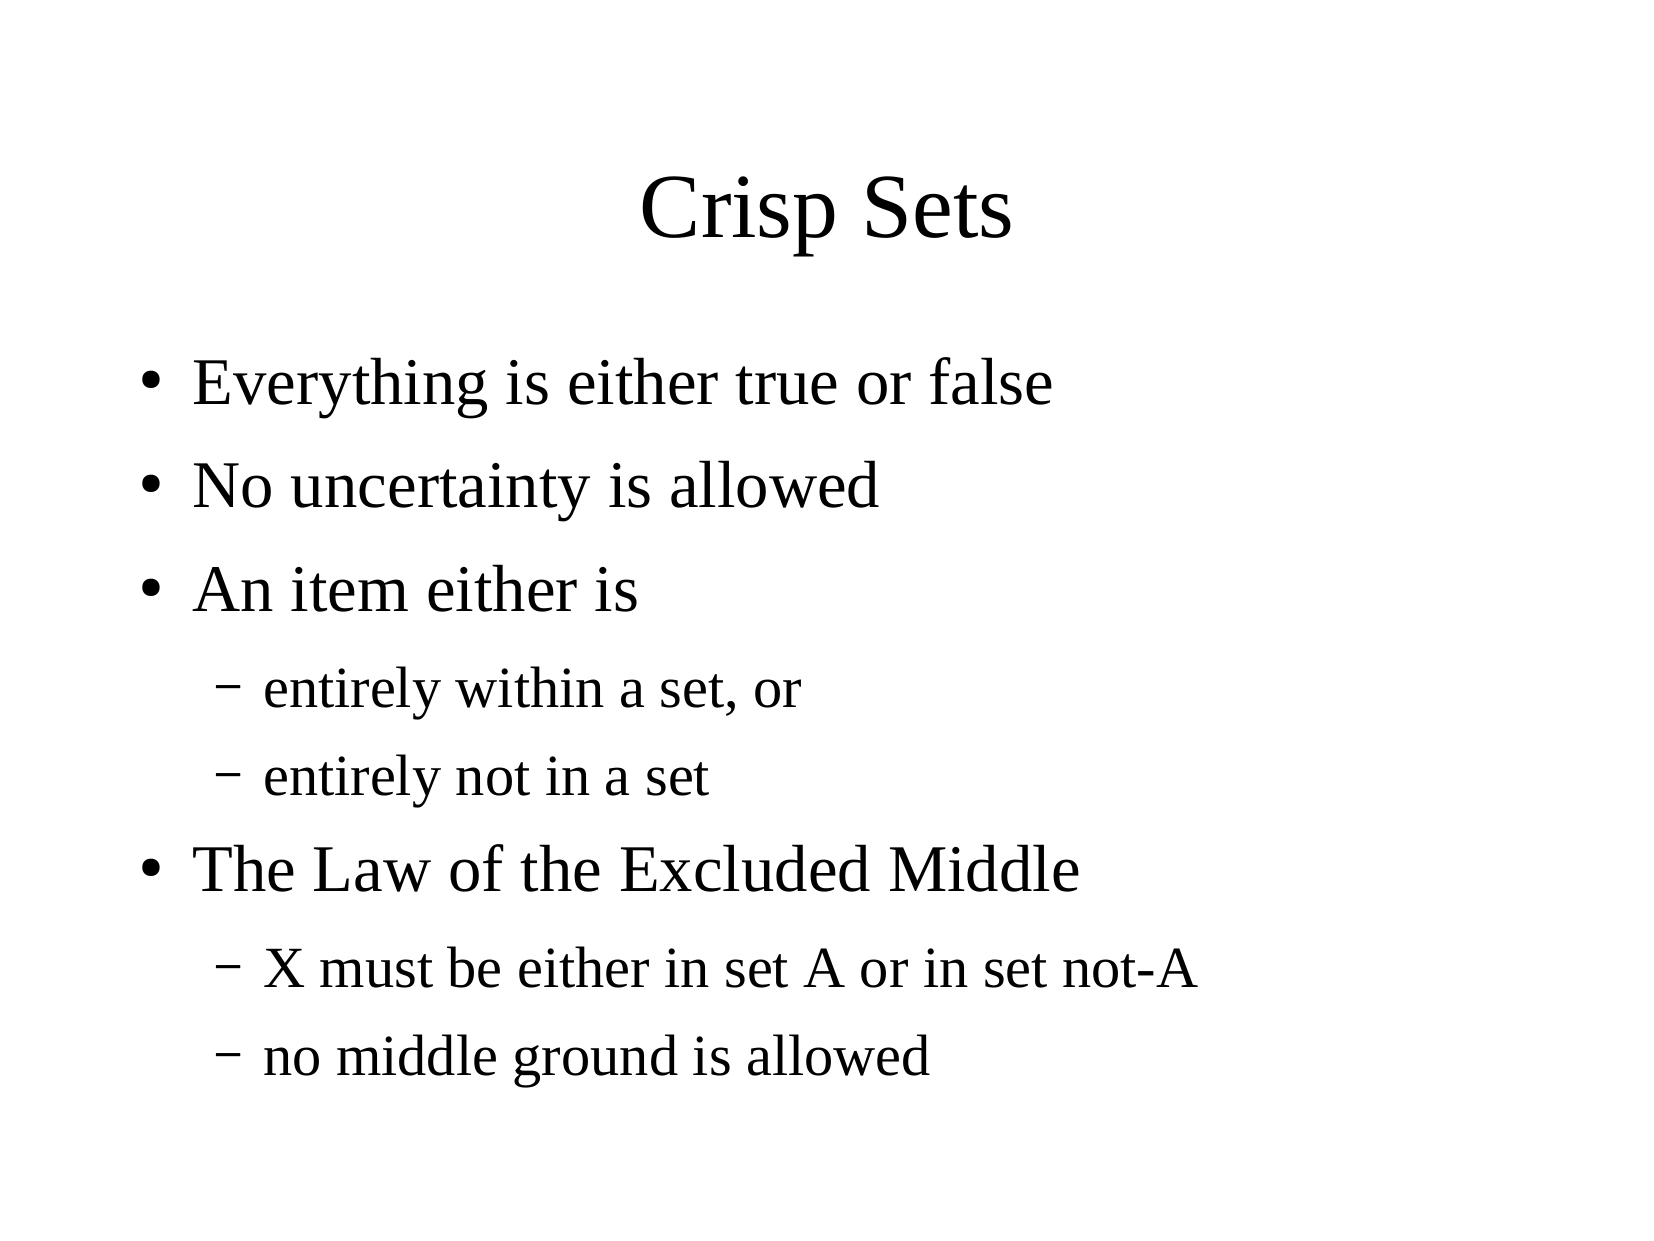

# Crisp Sets
Everything is either true or false
No uncertainty is allowed
An item either is
entirely within a set, or
entirely not in a set
The Law of the Excluded Middle
X must be either in set A or in set not-A
no middle ground is allowed